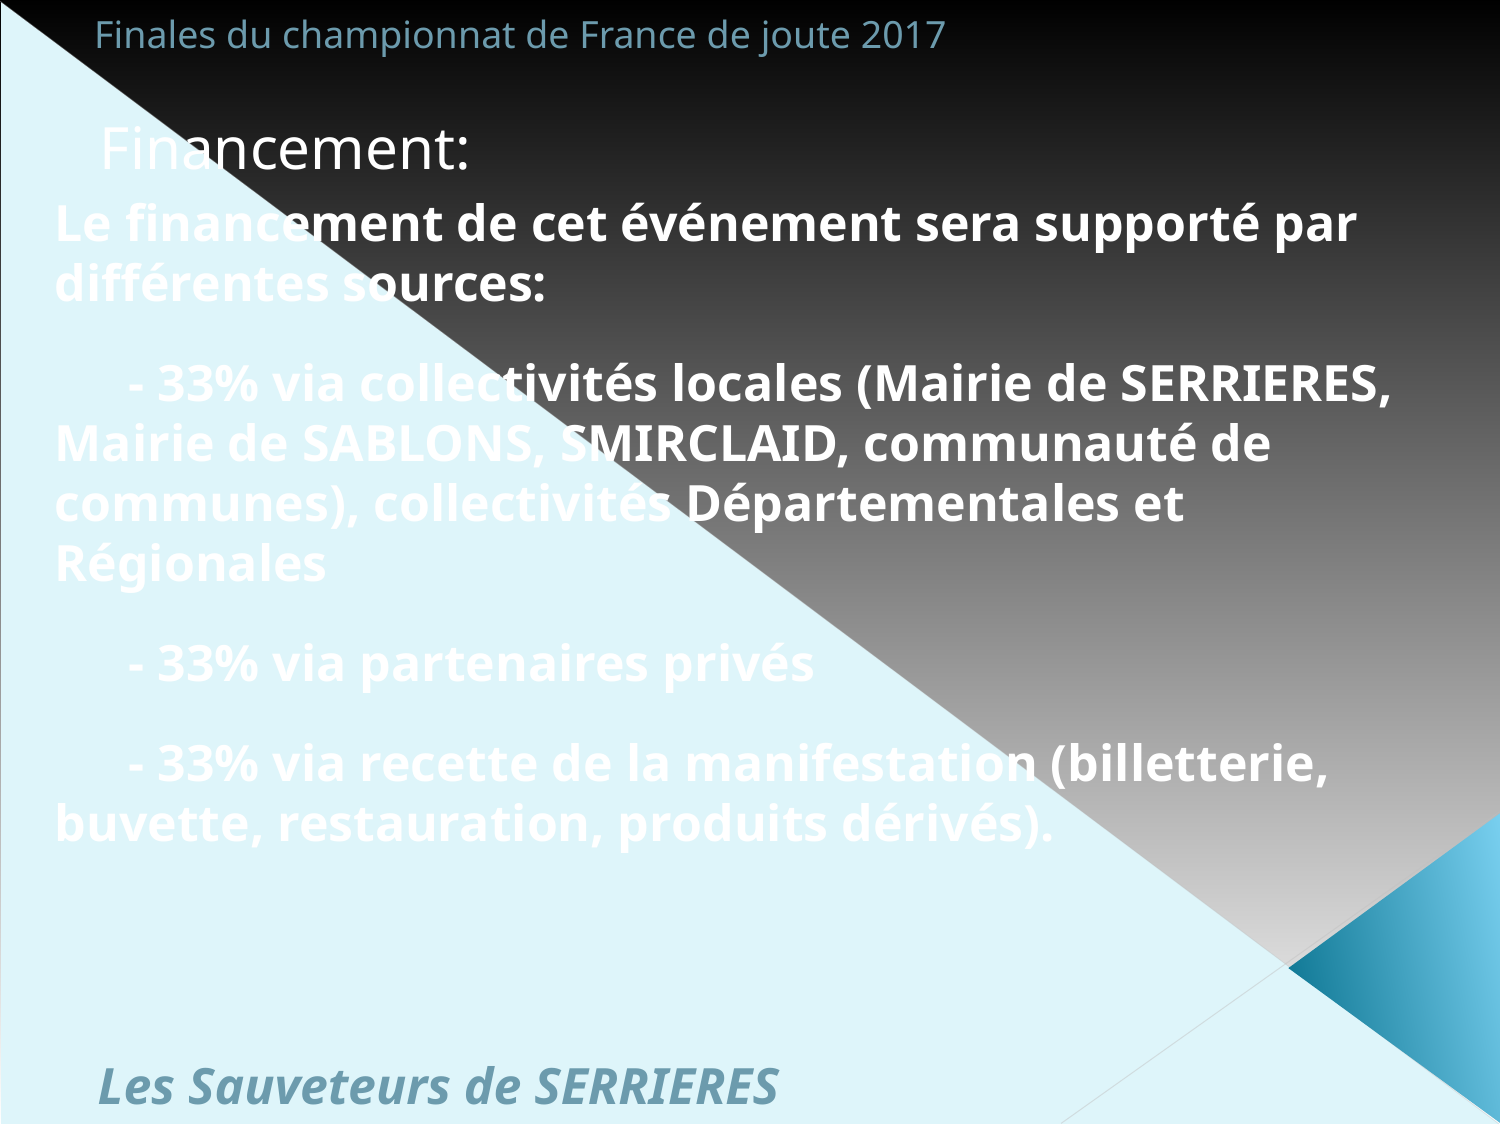

# Finales du championnat de France de joute 2017
Financement:
Le financement de cet événement sera supporté par différentes sources:
	- 33% via collectivités locales (Mairie de SERRIERES, Mairie de SABLONS, SMIRCLAID, communauté de communes), collectivités Départementales et Régionales
	- 33% via partenaires privés
	- 33% via recette de la manifestation (billetterie, buvette, restauration, produits dérivés).
Les Sauveteurs de SERRIERES